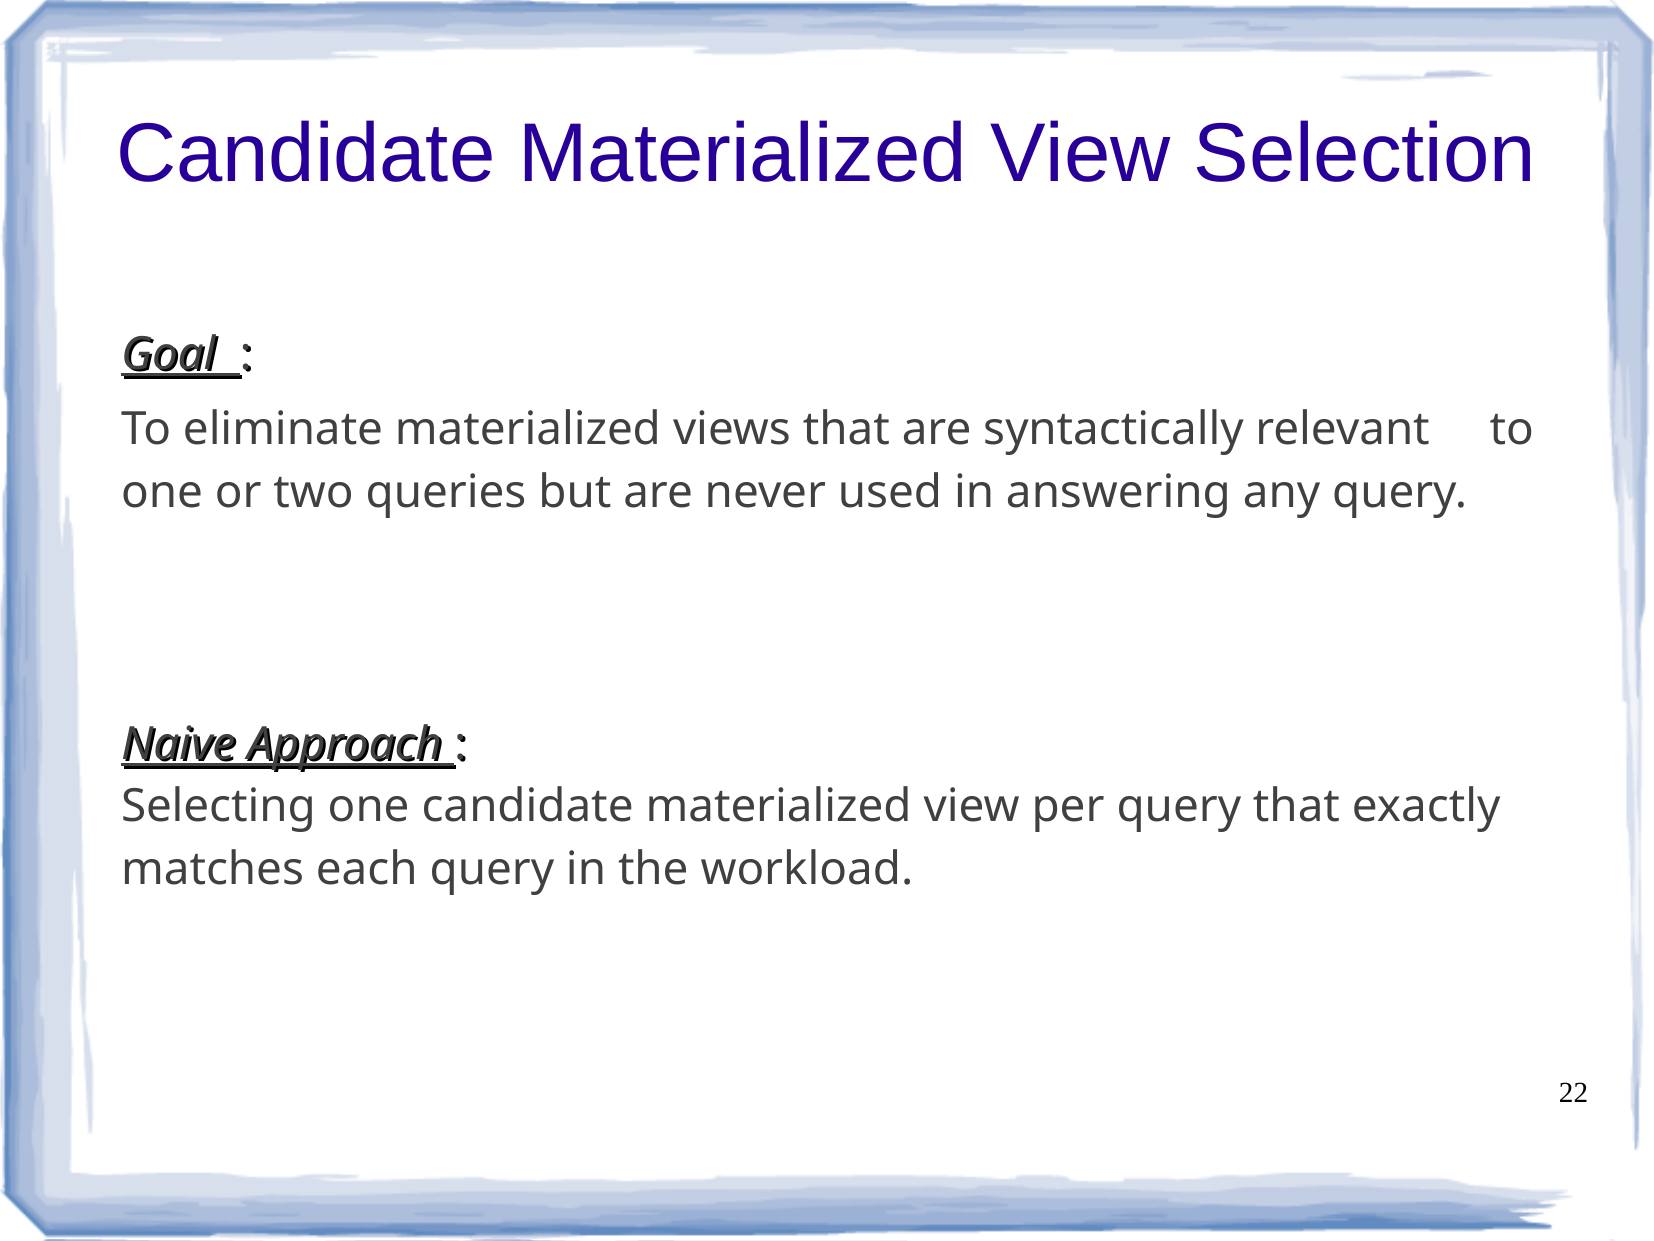

# Candidate Materialized View Selection
Goal :
To eliminate materialized views that are syntactically relevant to one or two queries but are never used in answering any query.
Naive Approach :
Selecting one candidate materialized view per query that exactly matches each query in the workload.
22